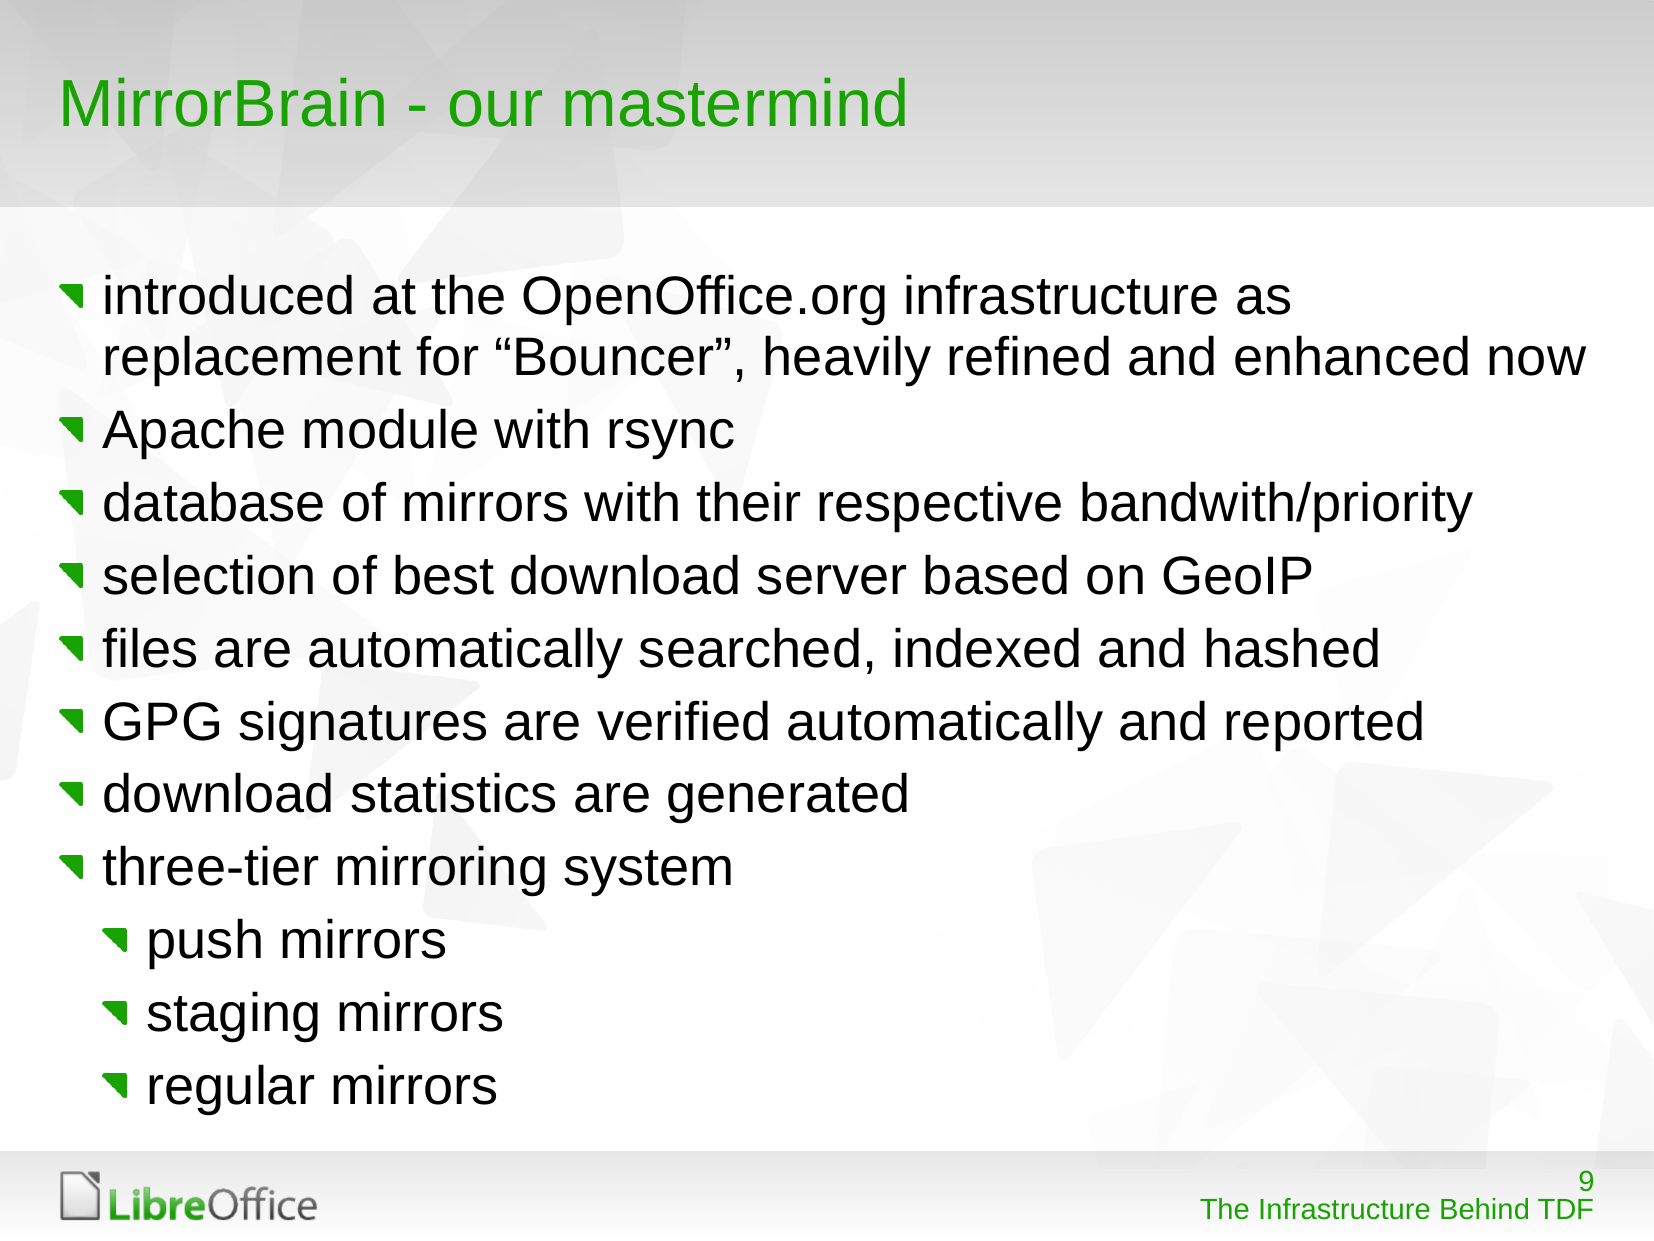

# MirrorBrain - our mastermind
introduced at the OpenOffice.org infrastructure as replacement for “Bouncer”, heavily refined and enhanced now
Apache module with rsync
database of mirrors with their respective bandwith/priority
selection of best download server based on GeoIP
files are automatically searched, indexed and hashed
GPG signatures are verified automatically and reported
download statistics are generated
three-tier mirroring system
push mirrors
staging mirrors
regular mirrors
9
The Infrastructure Behind TDF